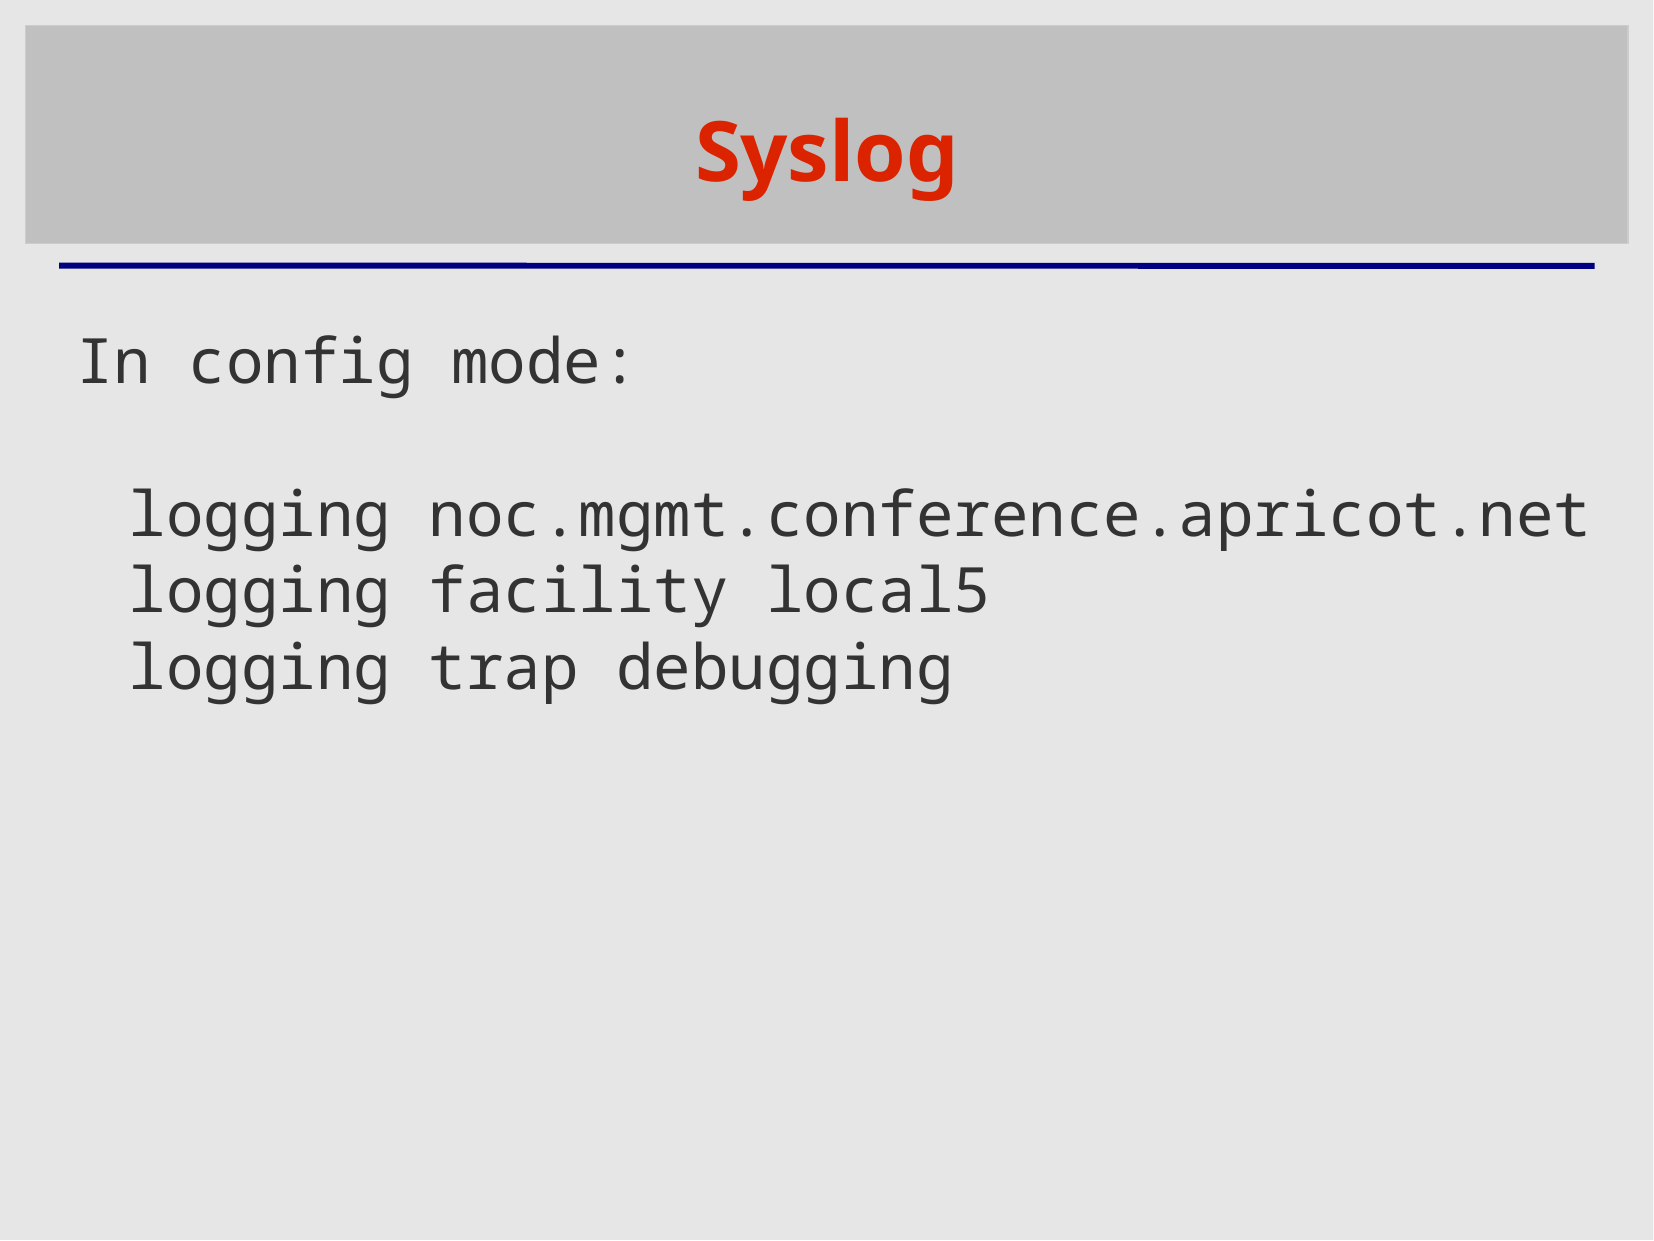

# Syslog
In config mode:
logging noc.mgmt.conference.apricot.net
logging facility local5
logging trap debugging